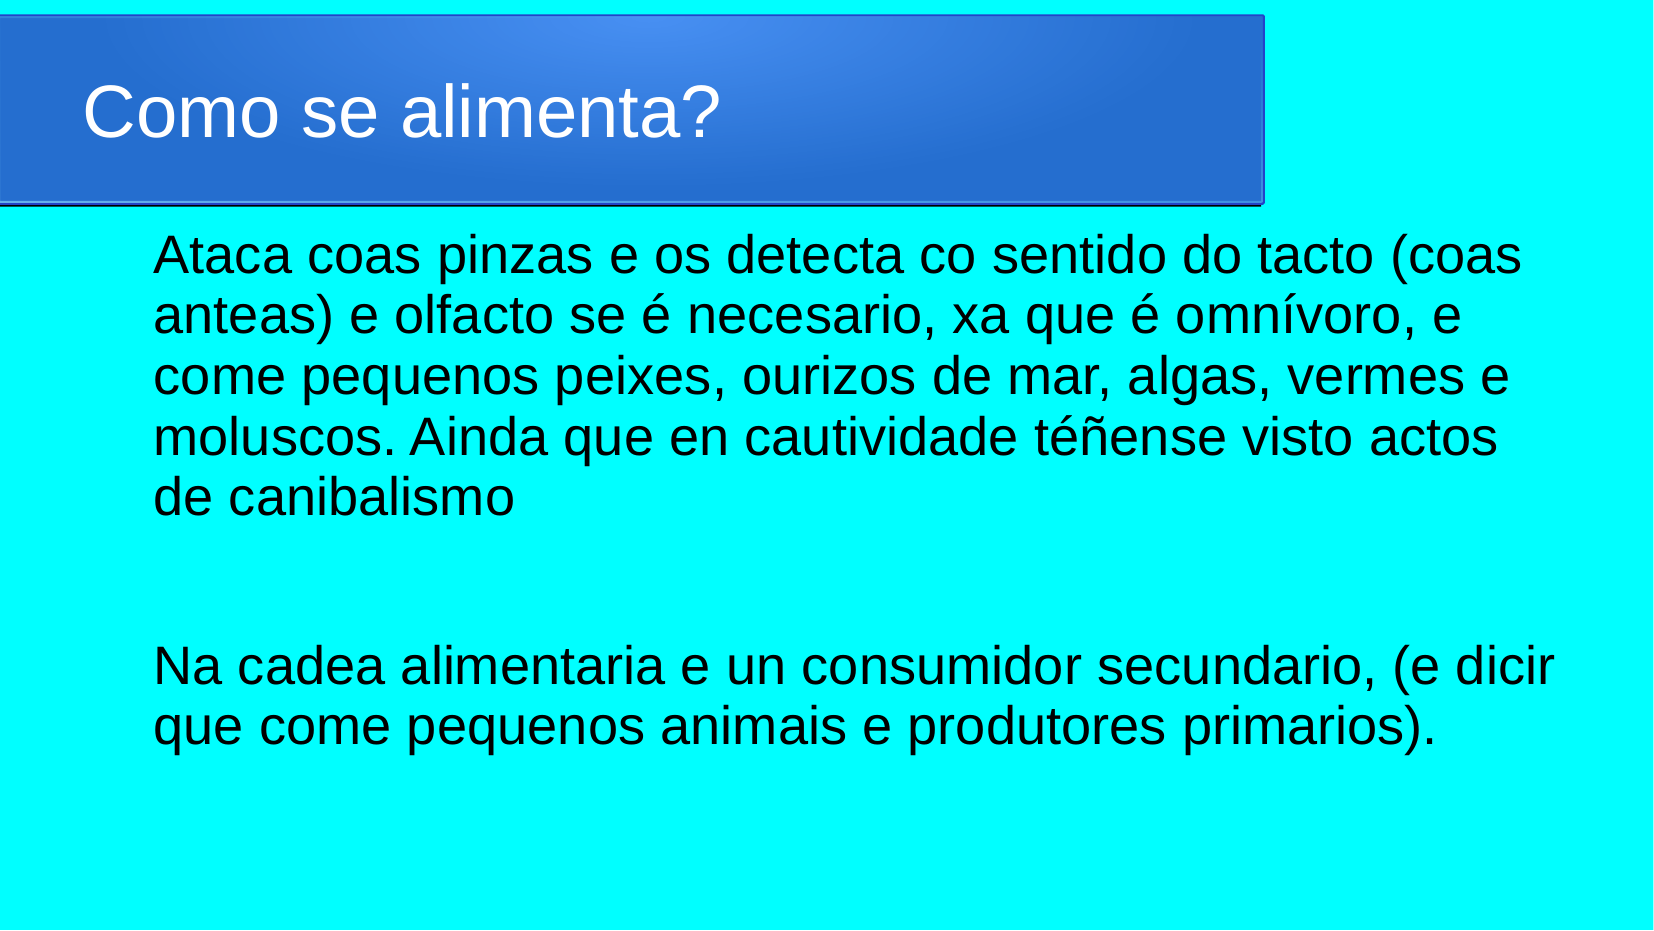

# Como se alimenta?
Ataca coas pinzas e os detecta co sentido do tacto (coas anteas) e olfacto se é necesario, xa que é omnívoro, e come pequenos peixes, ourizos de mar, algas, vermes e moluscos. Ainda que en cautividade téñense visto actos de canibalismo
Na cadea alimentaria e un consumidor secundario, (e dicir que come pequenos animais e produtores primarios).